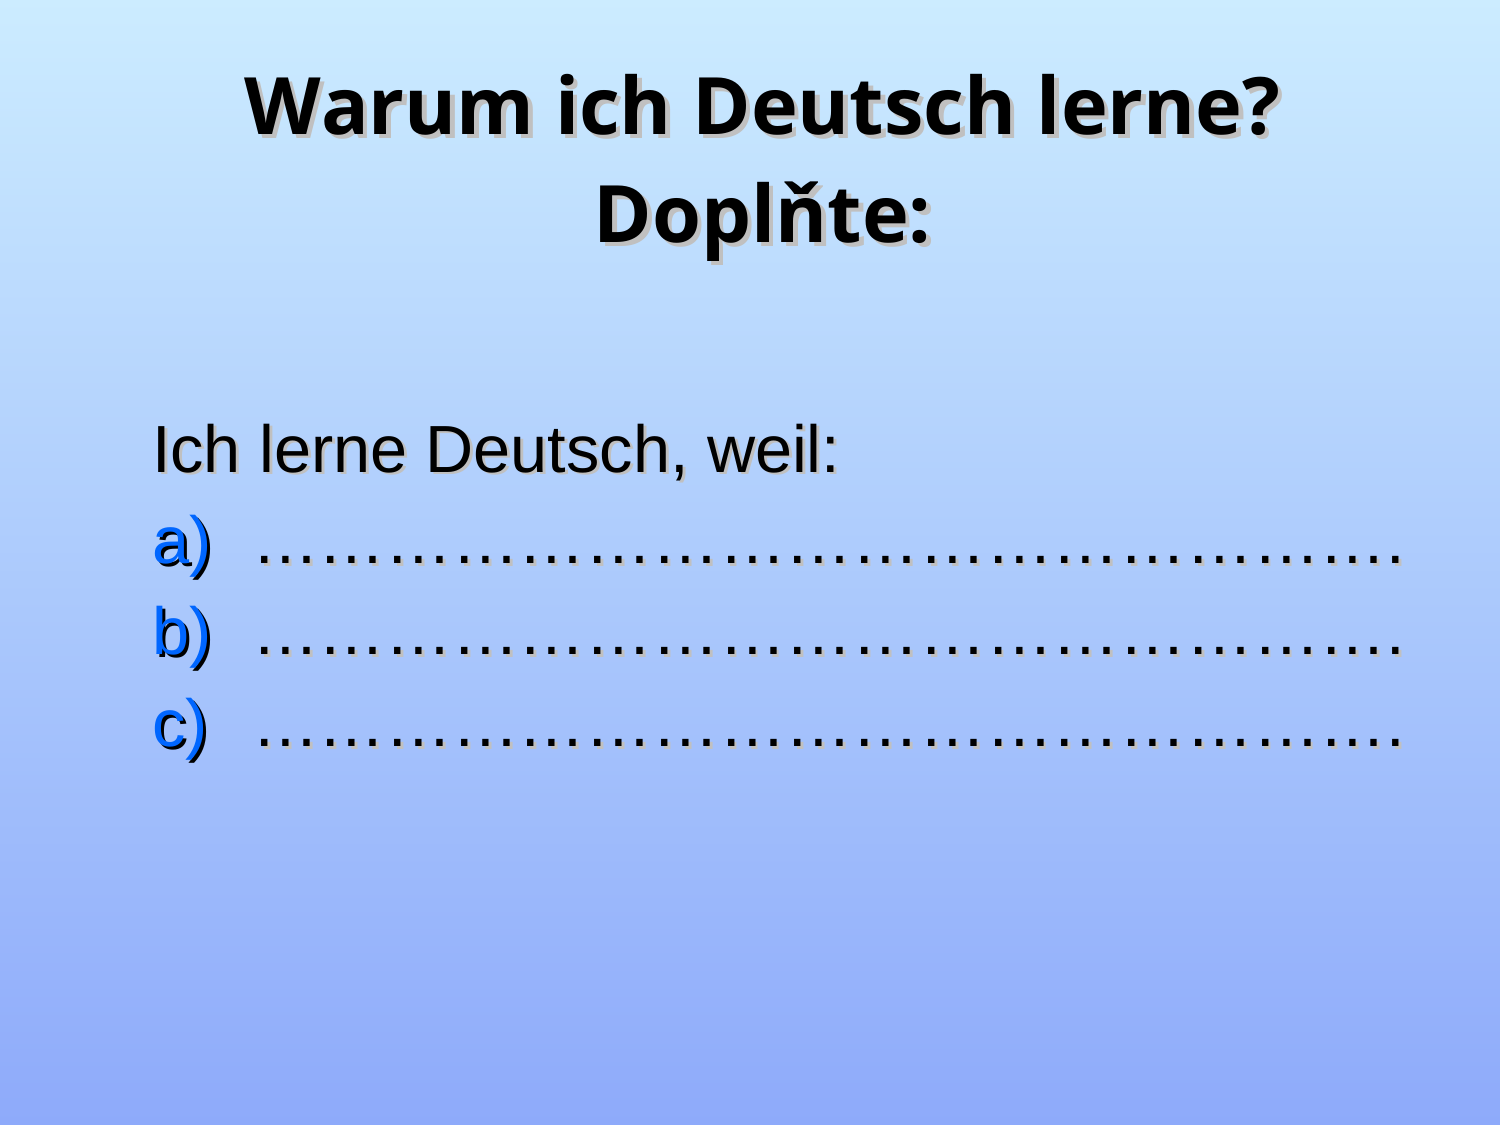

# Warum ich Deutsch lerne? Doplňte:
Ich lerne Deutsch, weil:
…………………………………………….
…………………………………………….
…………………………………………….